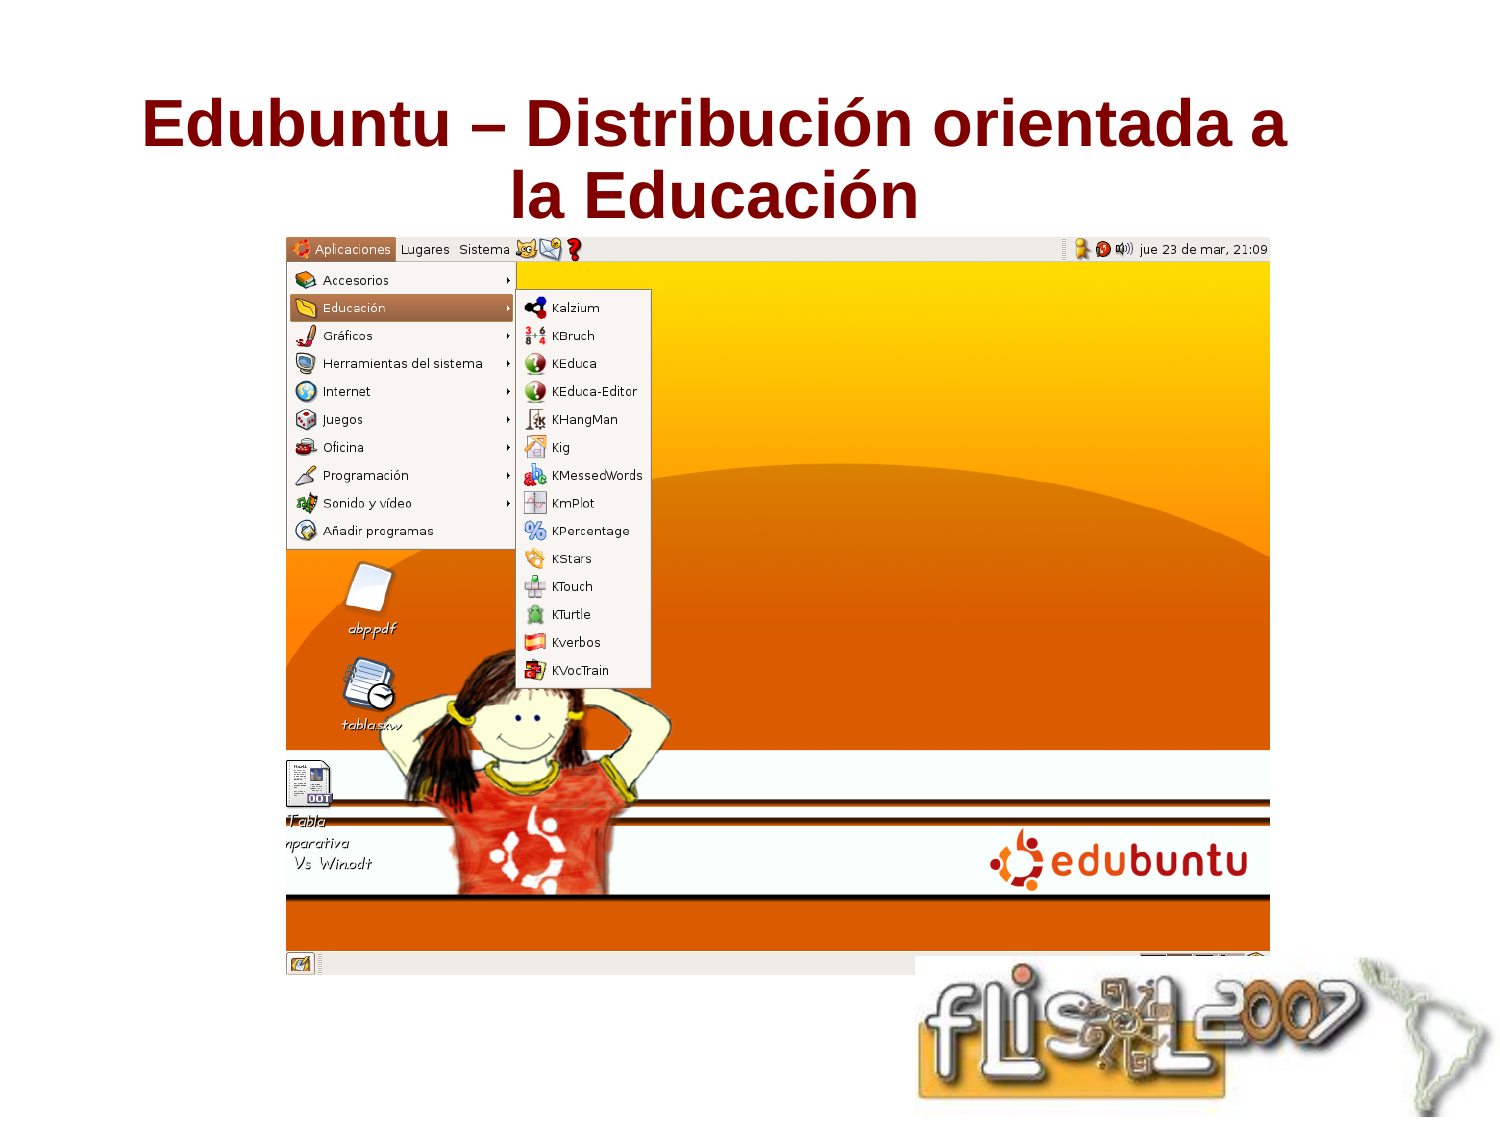

Edubuntu – Distribución orientada a la Educación